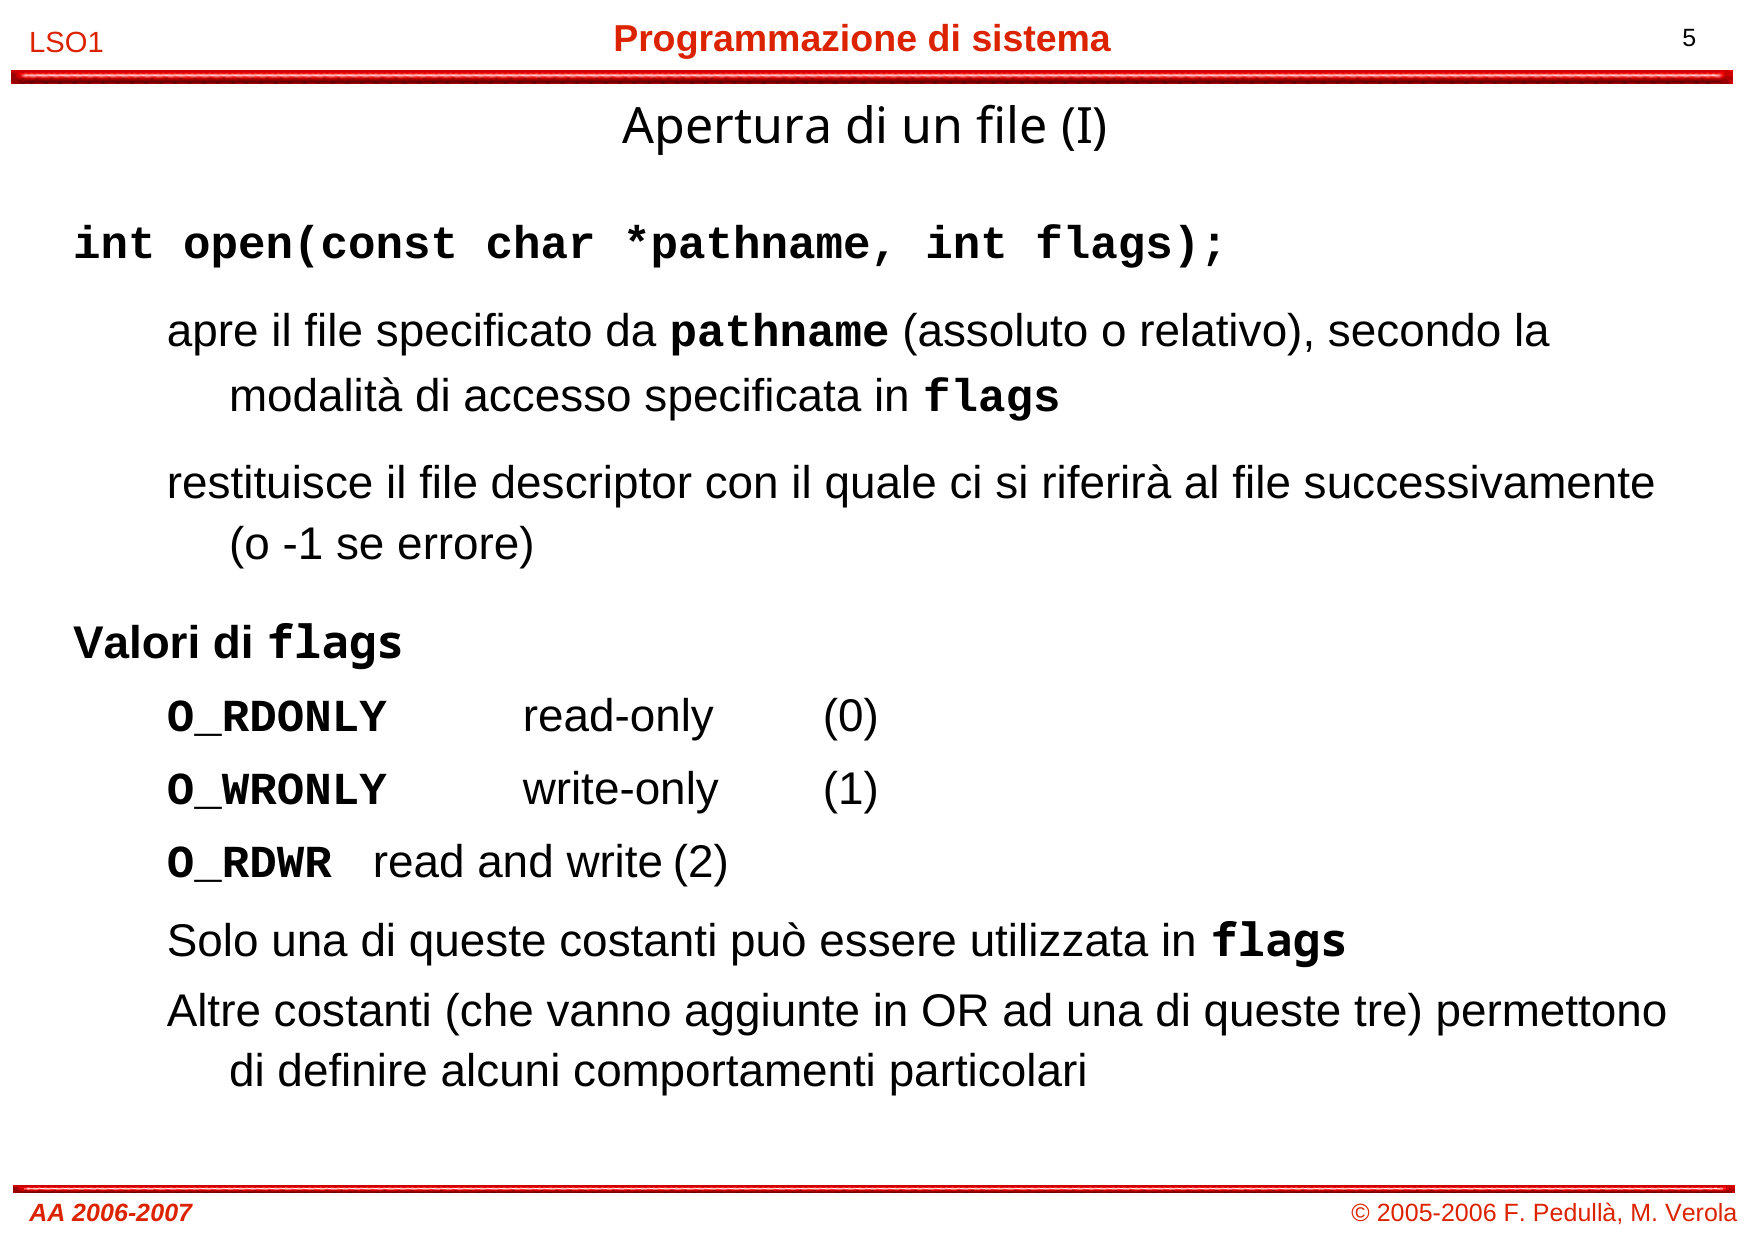

Apertura di un file (I)
# int open(const char *pathname, int flags);
apre il file specificato da pathname (assoluto o relativo), secondo la modalità di accesso specificata in flags
restituisce il file descriptor con il quale ci si riferirà al file successivamente (o -1 se errore)
Valori di flags
O_RDONLY	read-only	(0)
O_WRONLY	write-only	(1)
O_RDWR	read and write	(2)
Solo una di queste costanti può essere utilizzata in flags
Altre costanti (che vanno aggiunte in OR ad una di queste tre) permettono di definire alcuni comportamenti particolari